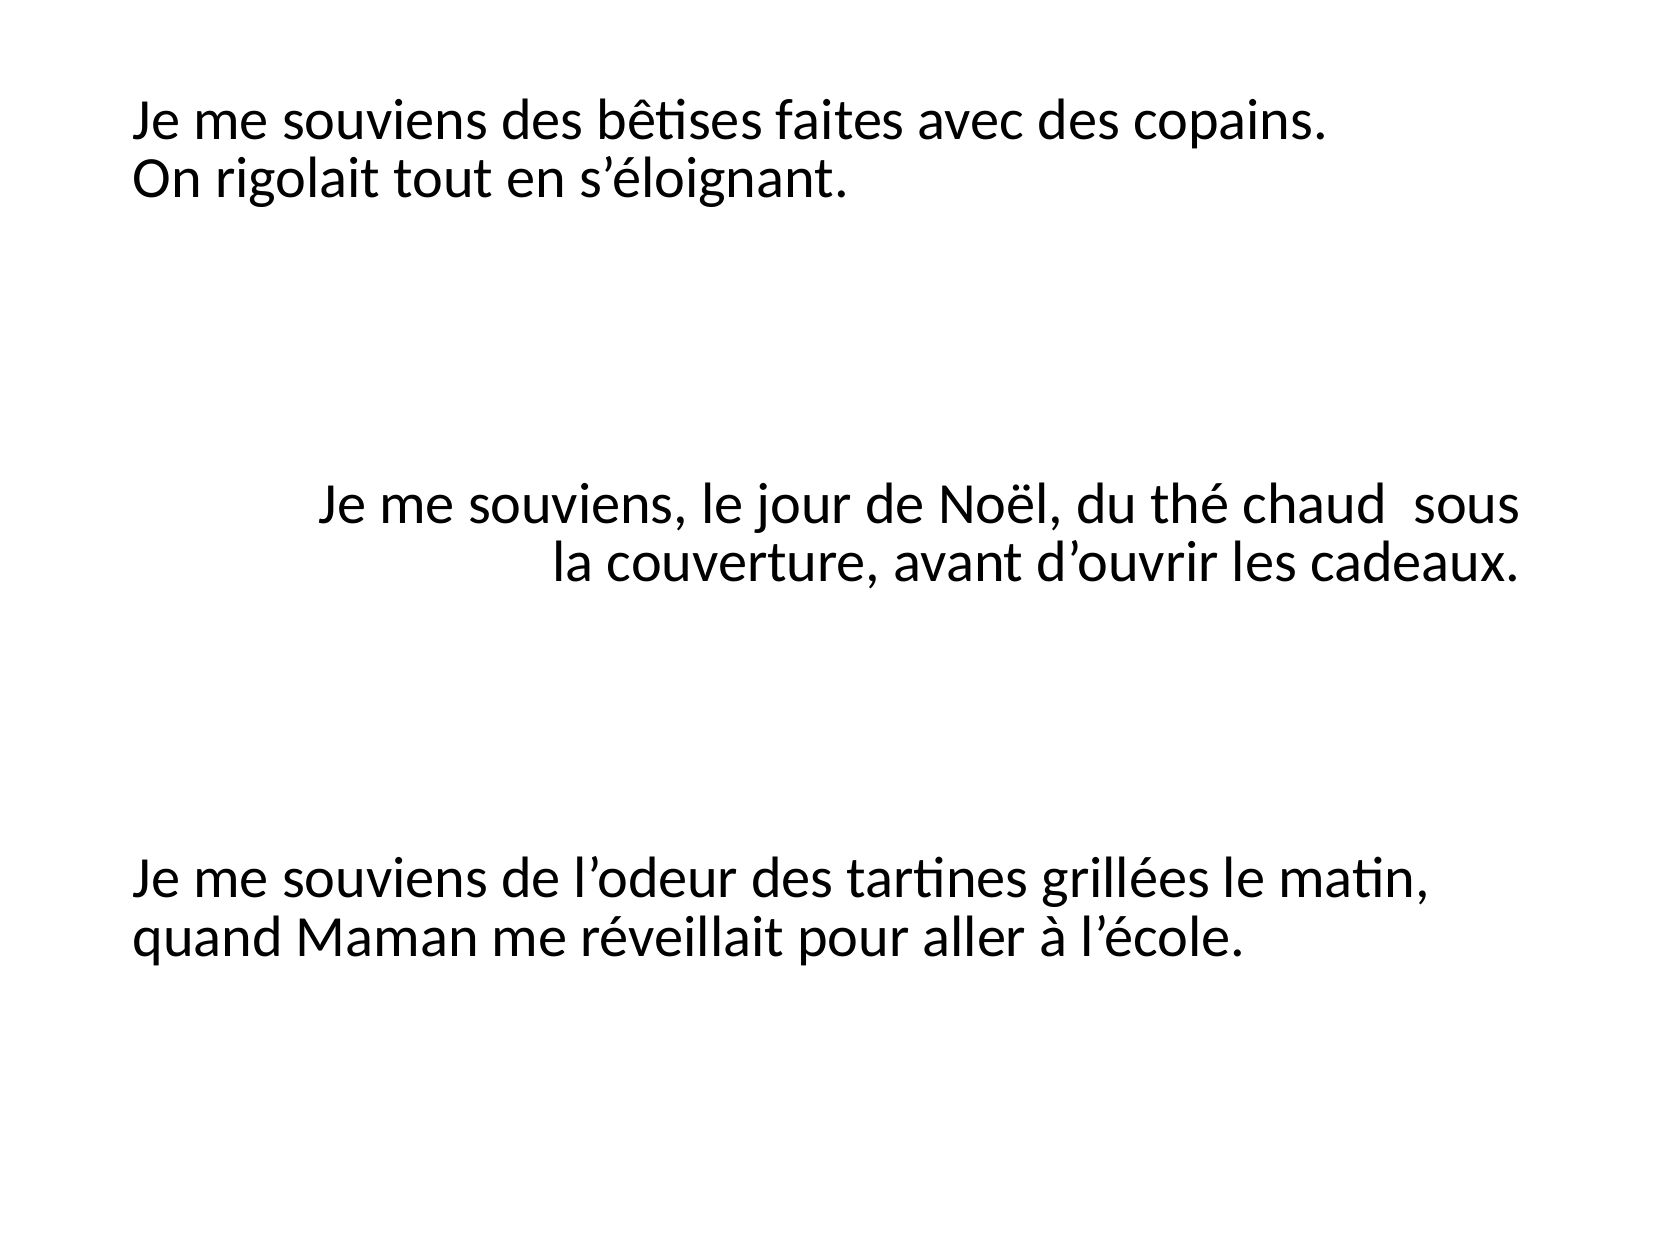

Je me souviens des bêtises faites avec des copains.
On rigolait tout en s’éloignant.
Je me souviens, le jour de Noël, du thé chaud sous la couverture, avant d’ouvrir les cadeaux.
Je me souviens de l’odeur des tartines grillées le matin, quand Maman me réveillait pour aller à l’école.